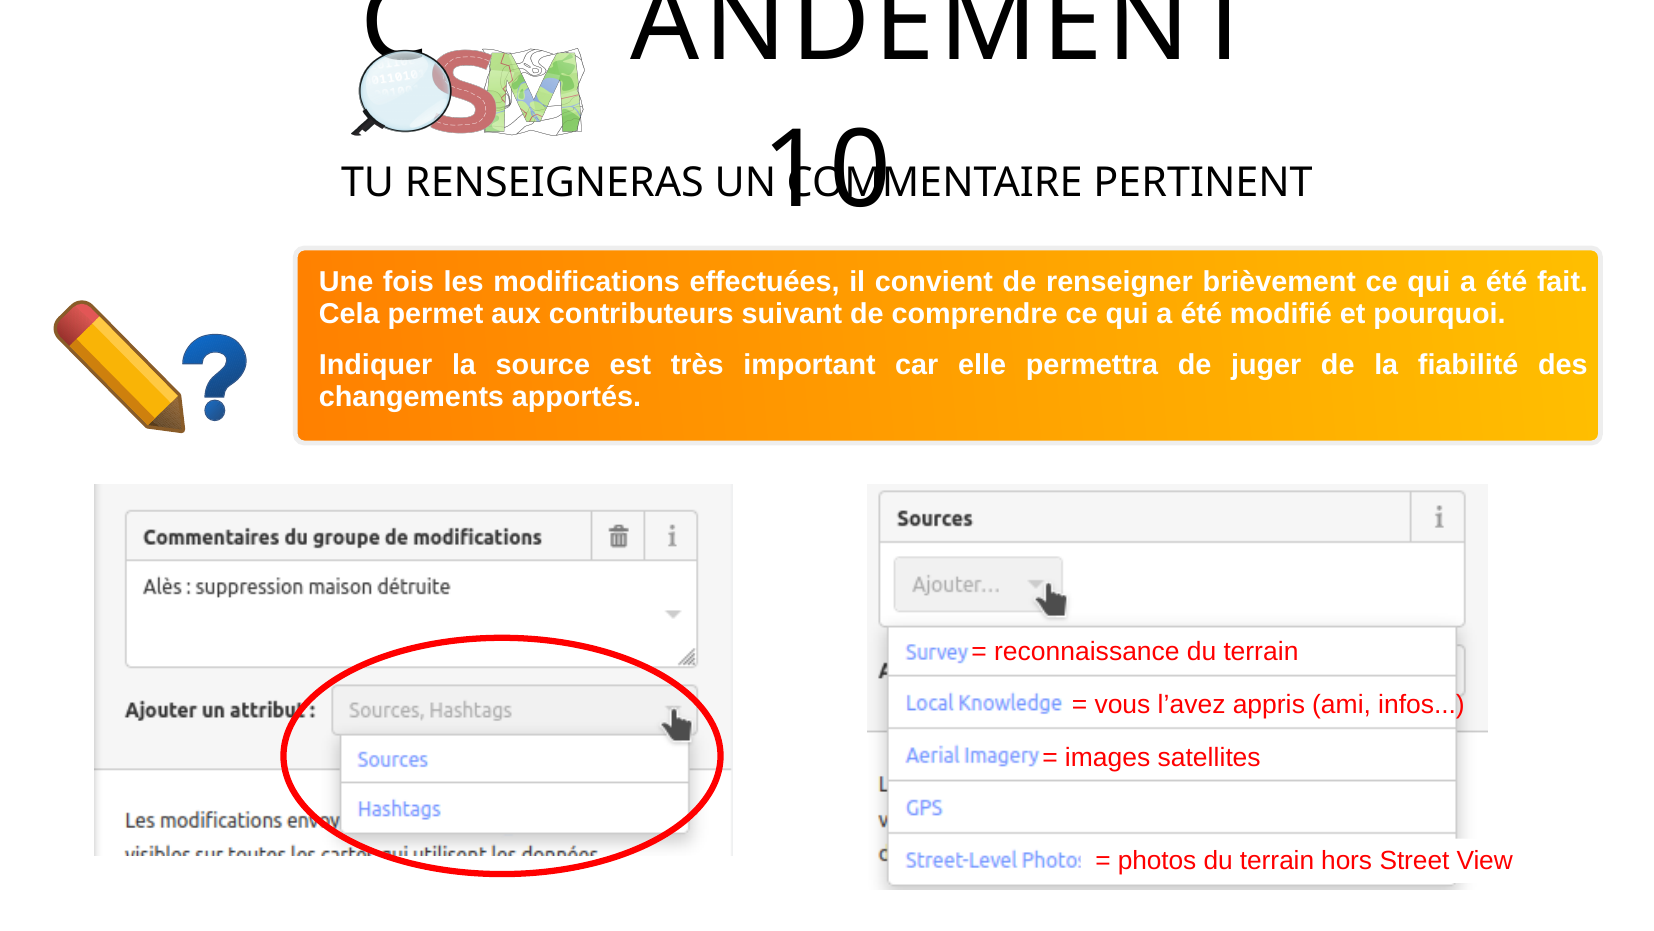

# C ANDEMENT 10
Tu renseigneras un commentaire pertinent
Une fois les modifications effectuées, il convient de renseigner brièvement ce qui a été fait. Cela permet aux contributeurs suivant de comprendre ce qui a été modifié et pourquoi.
Indiquer la source est très important car elle permettra de juger de la fiabilité des changements apportés.
= reconnaissance du terrain
= vous l’avez appris (ami, infos...)
= images satellites
= photos du terrain hors Street View